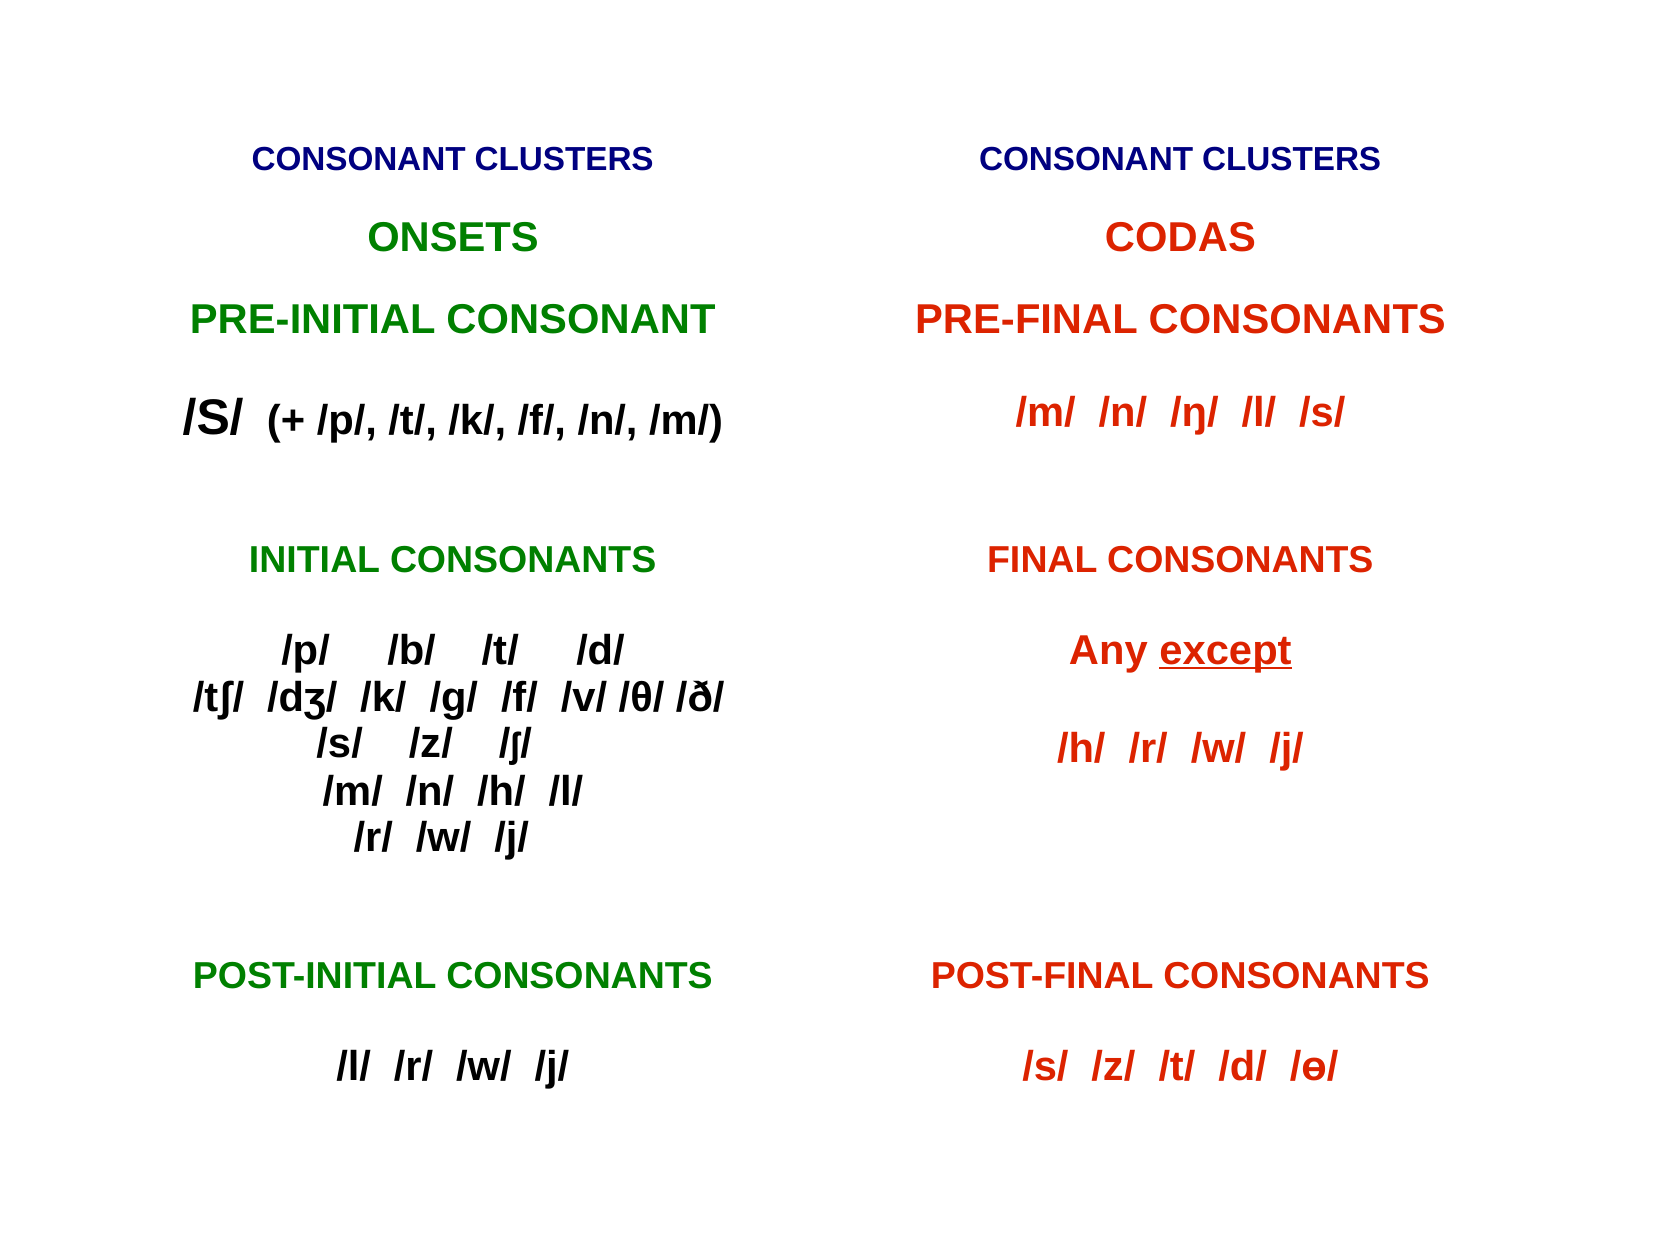

| CONSONANT CLUSTERS | CONSONANT CLUSTERS |
| --- | --- |
| ONSETS | CODAS |
| PRE-INITIAL CONSONANT /S/ (+ /p/, /t/, /k/, /f/, /n/, /m/) | PRE-FINAL CONSONANTS /m/ /n/ /ŋ/ /l/ /s/ |
| | |
| INITIAL CONSONANTS /p/ /b/ /t/ /d/ /tʃ/ /dʒ/ /k/ /g/ /f/ /v/ /θ/ /ð/ /s/ /z/ /ʃ/ /m/ /n/ /h/ /l/ /r/ /w/ /j/ | FINAL CONSONANTS Any except /h/ /r/ /w/ /j/ |
| | |
| POST-INITIAL CONSONANTS /l/ /r/ /w/ /j/ | POST-FINAL CONSONANTS /s/ /z/ /t/ /d/ /ɵ/ |